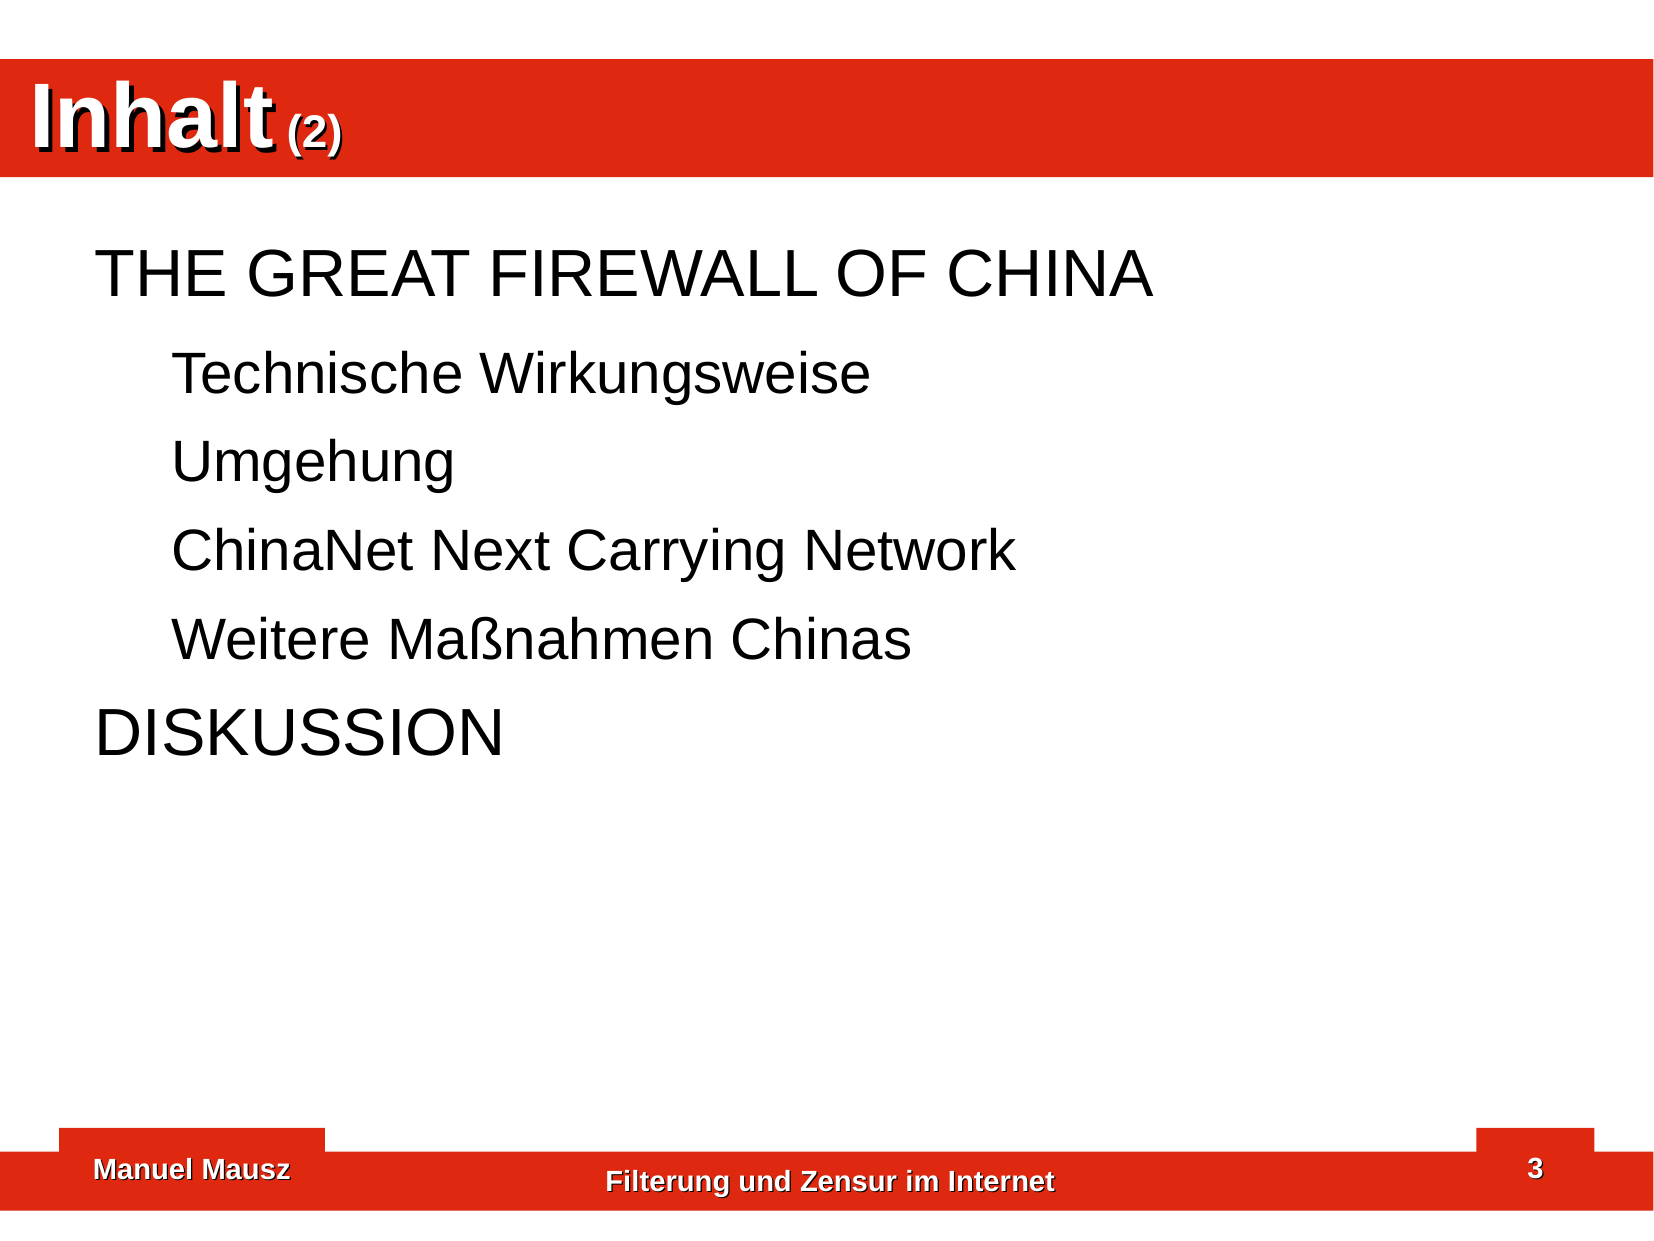

# Inhalt (2)
THE GREAT FIREWALL OF CHINA
Technische Wirkungsweise
Umgehung
ChinaNet Next Carrying Network
Weitere Maßnahmen Chinas
DISKUSSION
3